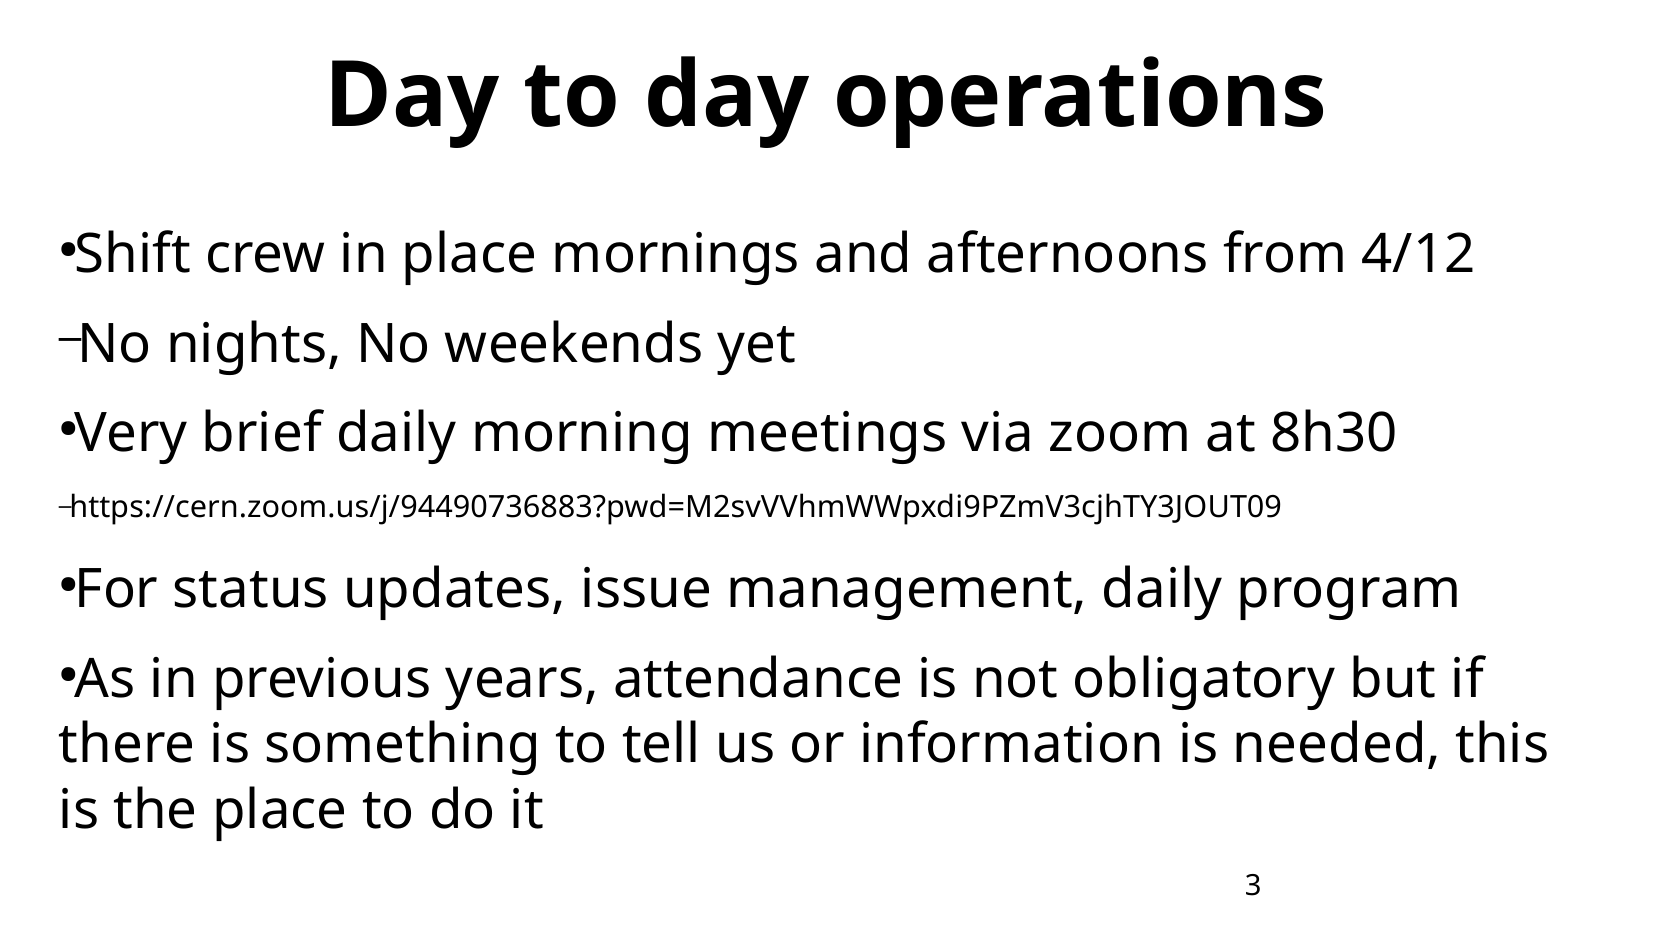

# Day to day operations
Shift crew in place mornings and afternoons from 4/12
No nights, No weekends yet
Very brief daily morning meetings via zoom at 8h30
https://cern.zoom.us/j/94490736883?pwd=M2svVVhmWWpxdi9PZmV3cjhTY3JOUT09
For status updates, issue management, daily program
As in previous years, attendance is not obligatory but if there is something to tell us or information is needed, this is the place to do it